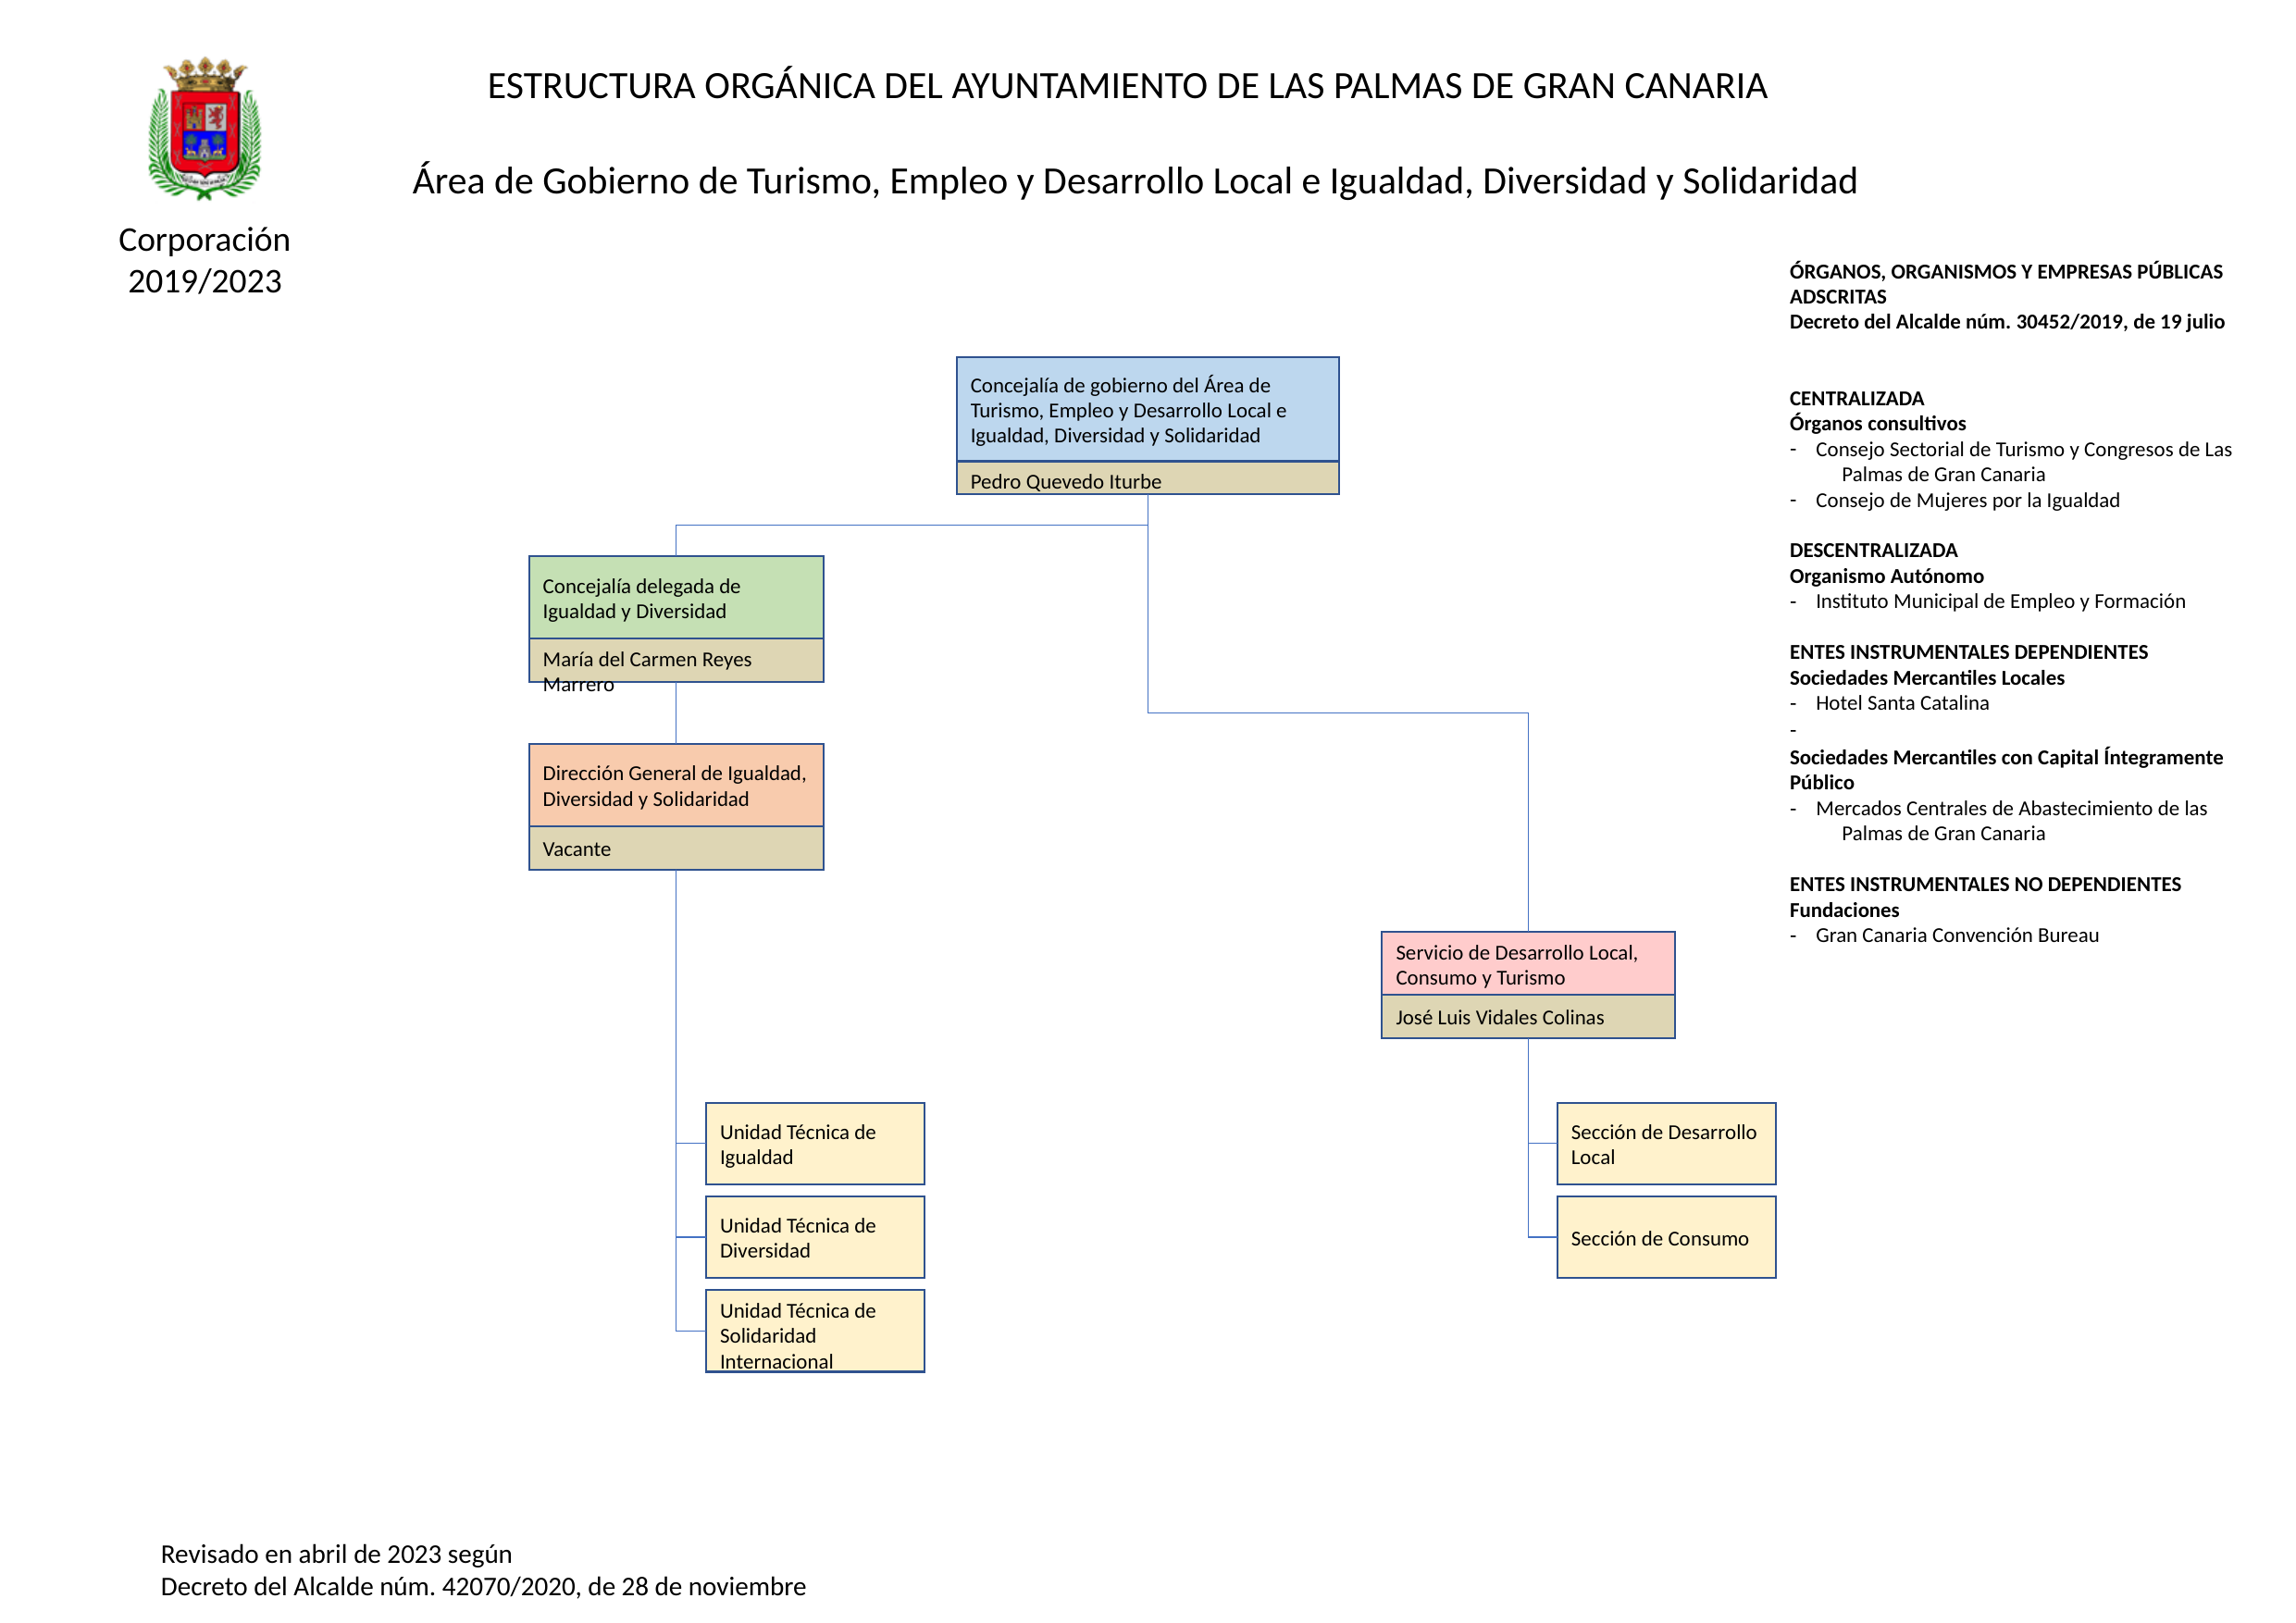

ESTRUCTURA ORGÁNICA DEL AYUNTAMIENTO DE LAS PALMAS DE GRAN CANARIA
Área de Gobierno de Turismo, Empleo y Desarrollo Local e Igualdad, Diversidad y Solidaridad
Corporación
2019/2023
ÓRGANOS, ORGANISMOS Y EMPRESAS PÚBLICAS ADSCRITAS
Decreto del Alcalde núm. 30452/2019, de 19 julio
CENTRALIZADA
Órganos consultivos
Consejo Sectorial de Turismo y Congresos de Las Palmas de Gran Canaria
Consejo de Mujeres por la Igualdad
DESCENTRALIZADA
Organismo Autónomo
Instituto Municipal de Empleo y Formación
ENTES INSTRUMENTALES DEPENDIENTES
Sociedades Mercantiles Locales
Hotel Santa Catalina
Sociedades Mercantiles con Capital Íntegramente Público
Mercados Centrales de Abastecimiento de las Palmas de Gran Canaria
ENTES INSTRUMENTALES NO DEPENDIENTES
Fundaciones
Gran Canaria Convención Bureau
Concejalía de gobierno del Área de Urbanismo, Edificación y Sostenibilidad Ambiental
Javier Erasmo Doreste Zamora
Concejalía de gobierno del Área de Turismo, Empleo y Desarrollo Local e Igualdad, Diversidad y Solidaridad
Pedro Quevedo Iturbe
Concejalía delegada de Igualdad y Diversidad
María del Carmen Reyes Marrero
Dirección General de Igualdad, Diversidad y Solidaridad
Vacante
Servicio de Desarrollo Local, Consumo y Turismo
José Luis Vidales Colinas
Unidad Técnica de Igualdad
Sección de Desarrollo Local
Unidad Técnica de Diversidad
Sección de Consumo
Unidad Técnica de Solidaridad Internacional
Revisado en abril de 2023 según
Decreto del Alcalde núm. 42070/2020, de 28 de noviembre